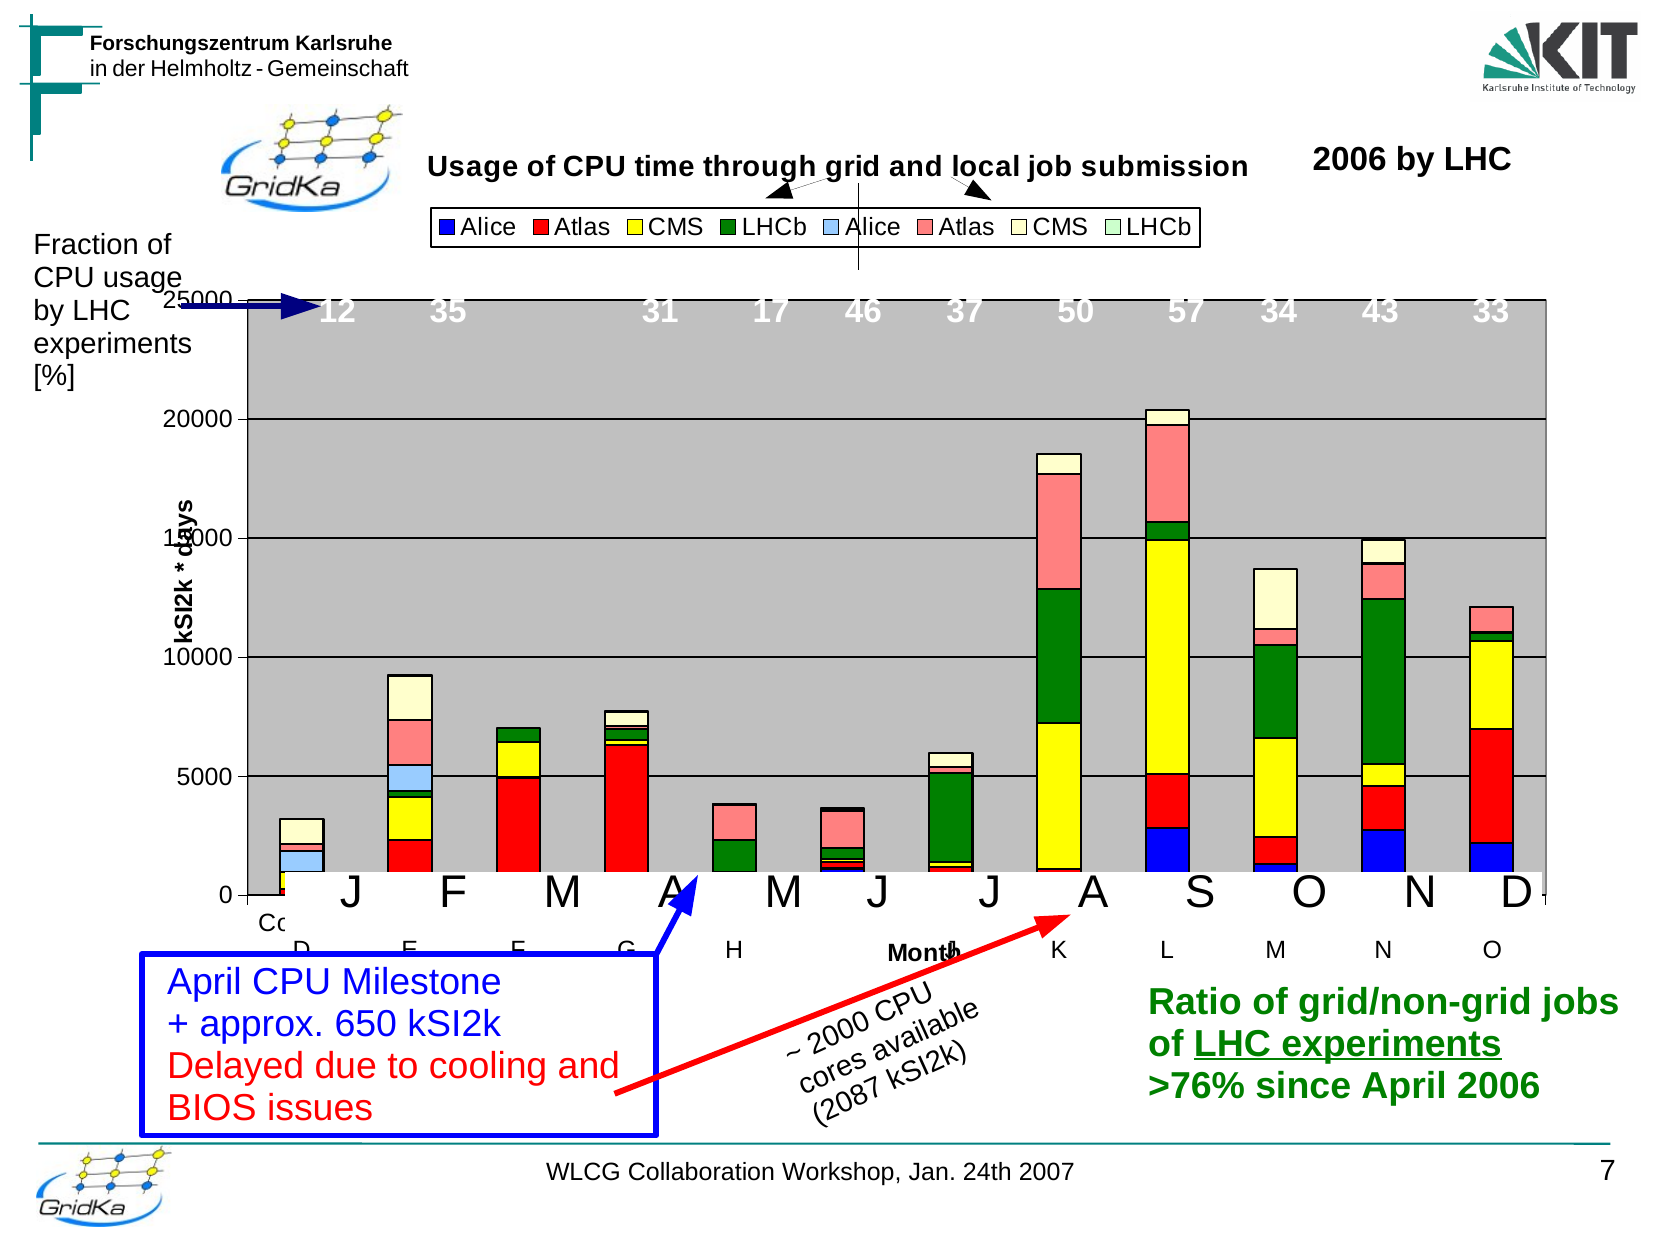

### Chart: Usage of CPU time through grid and local job submission
| Category | Alice | Atlas | CMS | LHCb | Alice | Atlas | CMS | LHCb |
|---|---|---|---|---|---|---|---|---|
| Column D | 0.0 | 264.0 | 716.0 | 2.0 | 883.0 | 269.0 | 1088.0 | 0.0 |
| Column E | 0.0 | 2327.0 | 1807.0 | 227.0 | 1112.0 | 1887.0 | 1848.0 | 29.0 |
| Column F | 0.0 | 4946.0 | 1506.0 | 559.0 | 0.0 | 0.0 | 0.0 | 0.0 |
| Column G | 0.0 | 6320.0 | 199.0 | 461.0 | 0.0 | 145.0 | 572.0 | 43.0 |
| Column H | 0.0 | 871.0 | 110.0 | 1329.0 | 0.0 | 1486.0 | 27.0 | 7.0 |
| Column I | 1124.0 | 287.0 | 102.0 | 477.0 | 0.0 | 1572.0 | 87.0 | 0.0 |
| Column J | 723.0 | 477.0 | 192.0 | 3741.0 | 0.0 | 271.0 | 558.0 | 0.0 |
| Column K | 549.0 | 553.0 | 6155.0 | 5621.0 | 0.0 | 4833.0 | 823.0 | 0.0 |
| Column L | 2823.0 | 2286.0 | 9804.0 | 760.0 | 0.0 | 4095.0 | 618.0 | 0.0 |
| Column M | 1309.0 | 1141.0 | 4144.0 | 3913.0 | 0.0 | 678.0 | 2537.0 | 0.0 |
| Column N | 2759.0 | 1851.0 | 908.0 | 6937.0 | 0.0 | 1485.0 | 1000.0 | 0.0 |
| Column O | 2206.0 | 4768.0 | 3714.0 | 352.0 | 0.0 | 1078.0 | 3.0 | 0.0 |2006 by LHC
Fraction of
CPU usage
by LHC
experiments
[%]
12 35 31 17 46 37 50 57 34 43 33
J F M A M J J A S O N D
April CPU Milestone
+ approx. 650 kSI2k
Delayed due to cooling and
BIOS issues
Ratio of grid/non-grid jobs
of LHC experiments
>76% since April 2006
~ 2000 CPU
cores available
(2087 kSI2k)